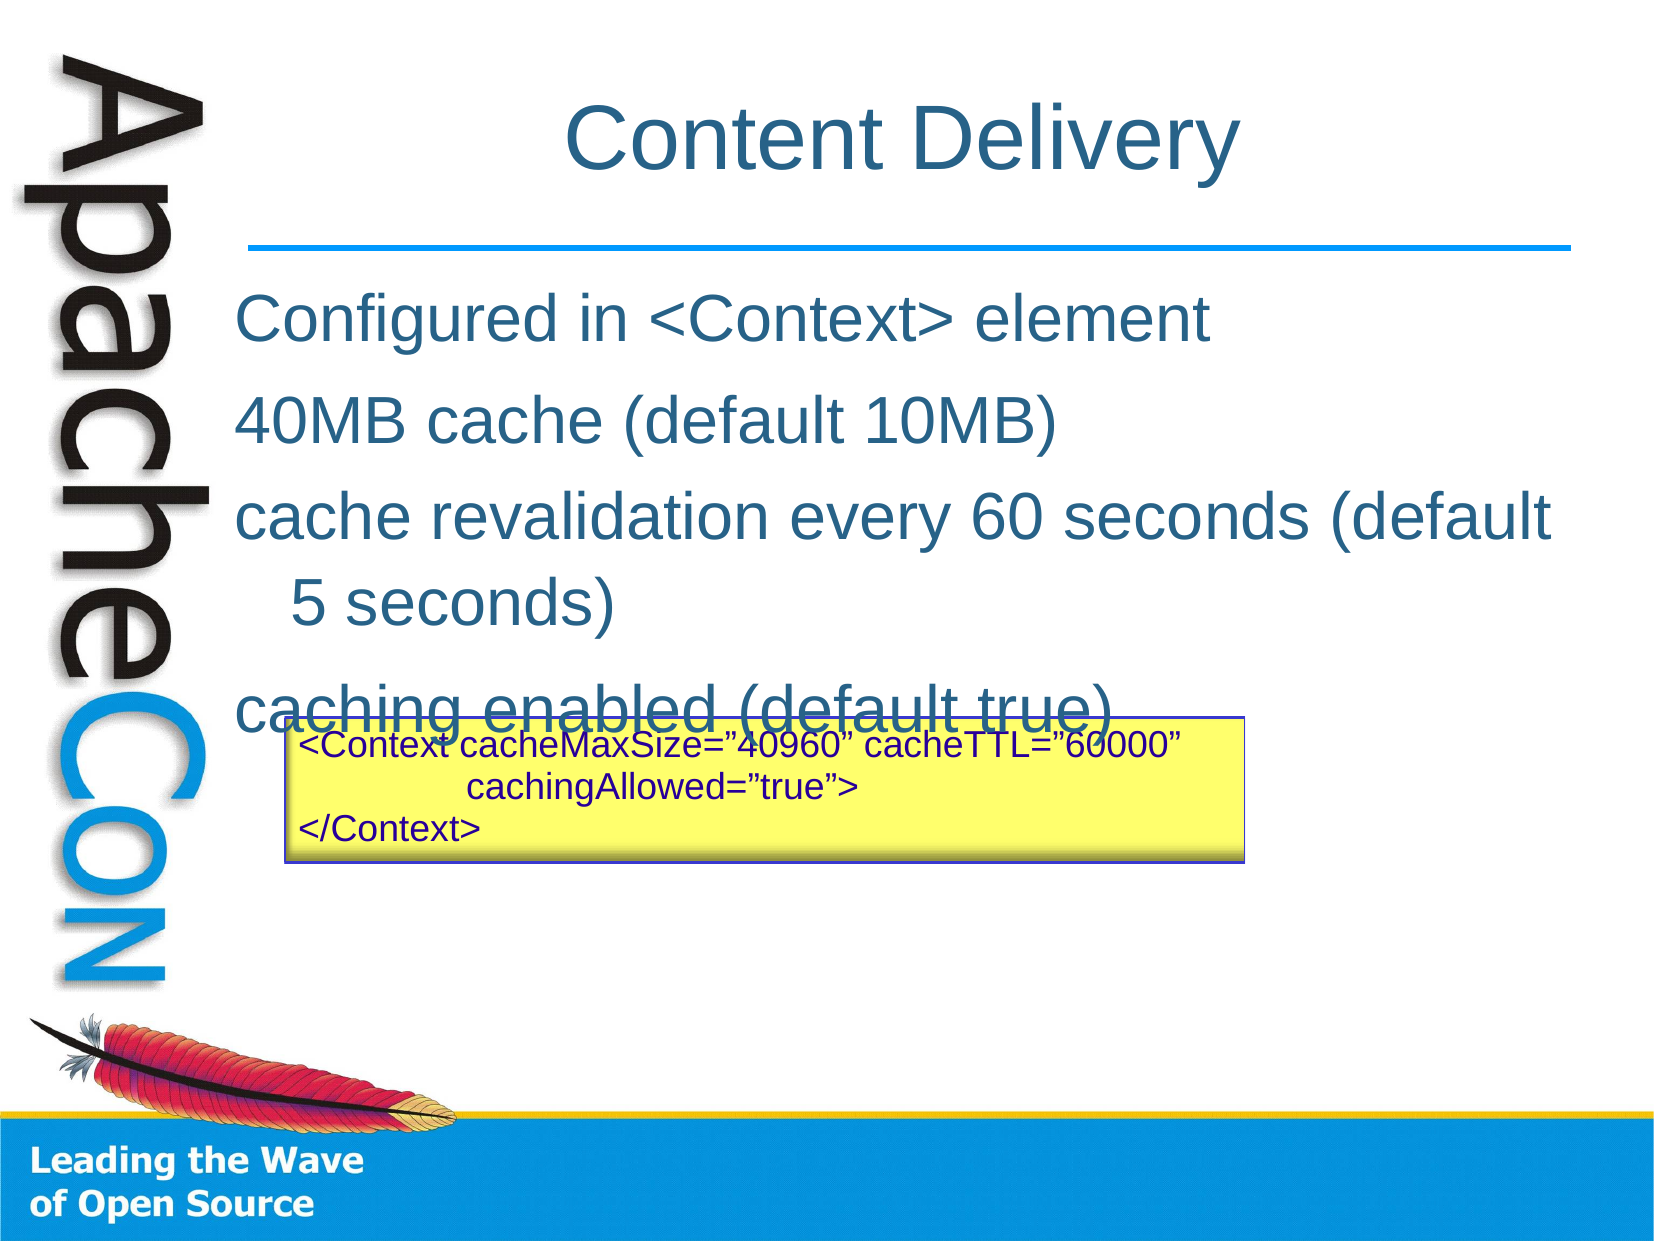

# Content Delivery
Configured in <Context> element
40MB cache (default 10MB)‏
cache revalidation every 60 seconds (default 5 seconds)‏
caching enabled (default true)‏
<Context cacheMaxSize=”40960” cacheTTL=”60000”
 cachingAllowed=”true”>
</Context>